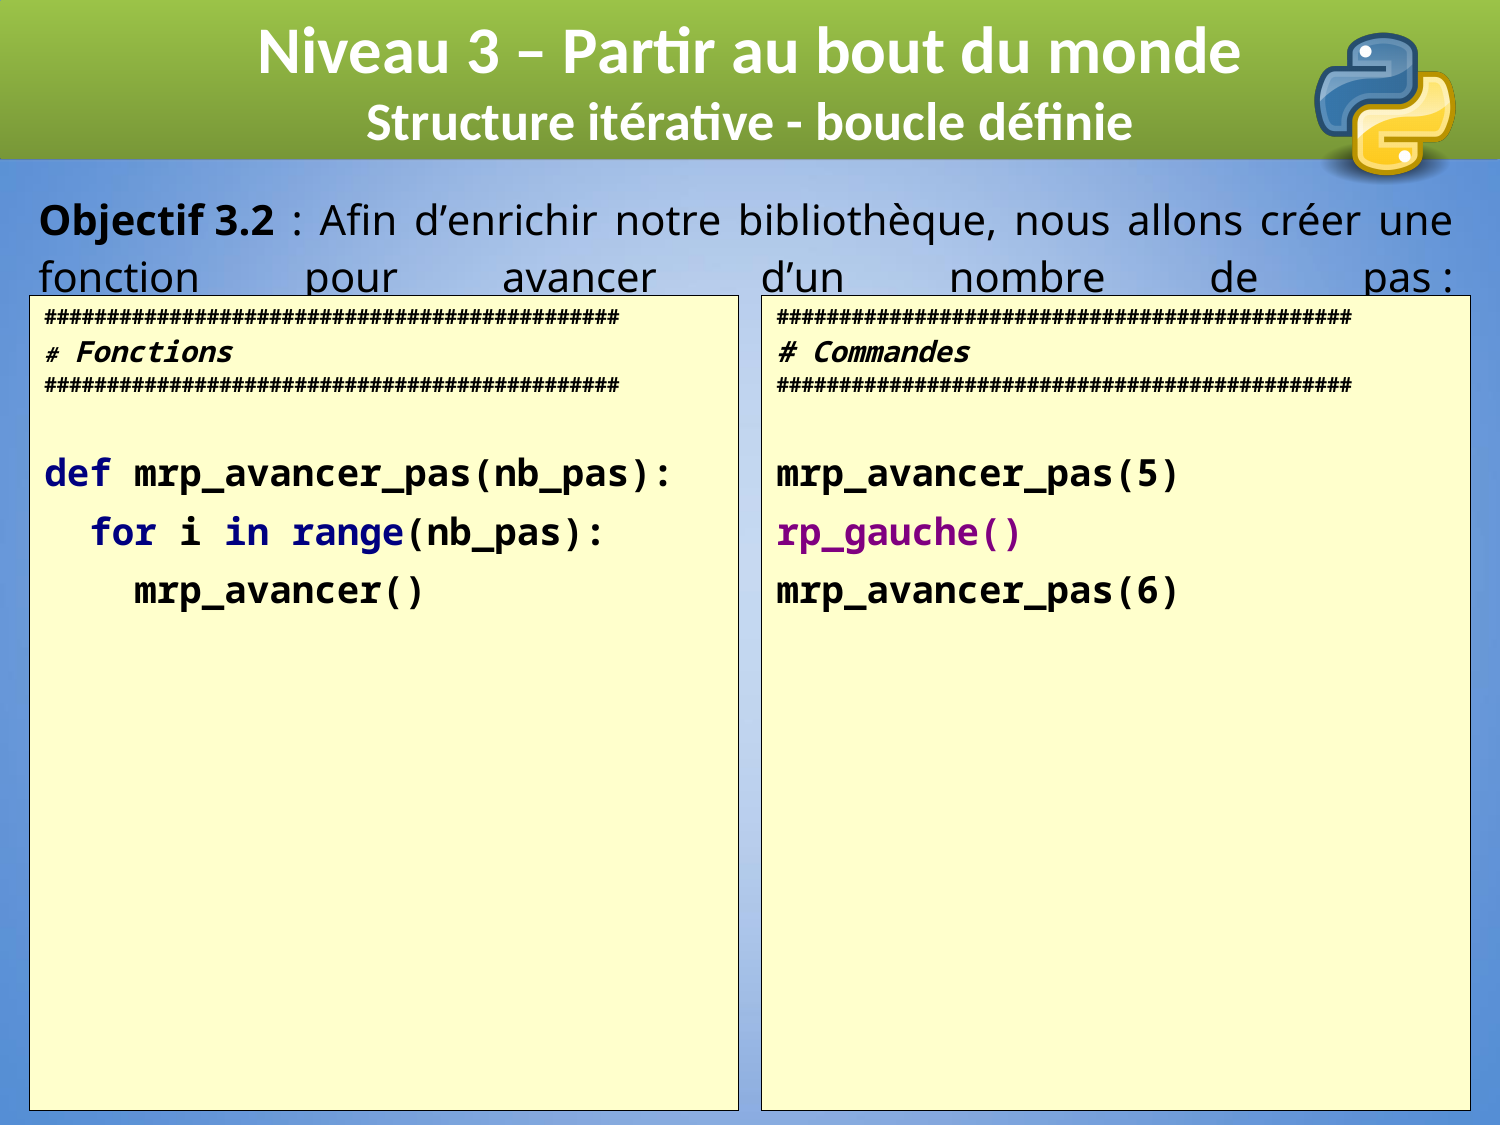

Niveau 3 – Partir au bout du monde
Structure itérative - boucle définie
Objectif 3.2 : Afin d’enrichir notre bibliothèque, nous allons créer une fonction pour avancer d’un nombre de pas : mrp_avancer_pas(nb_pas).
##############################################
# Fonctions
##############################################
def mrp_avancer_pas(nb_pas):
 for i in range(nb_pas):
 mrp_avancer()
##############################################
# Commandes
##############################################
mrp_avancer_pas(5)
rp_gauche()
mrp_avancer_pas(6)